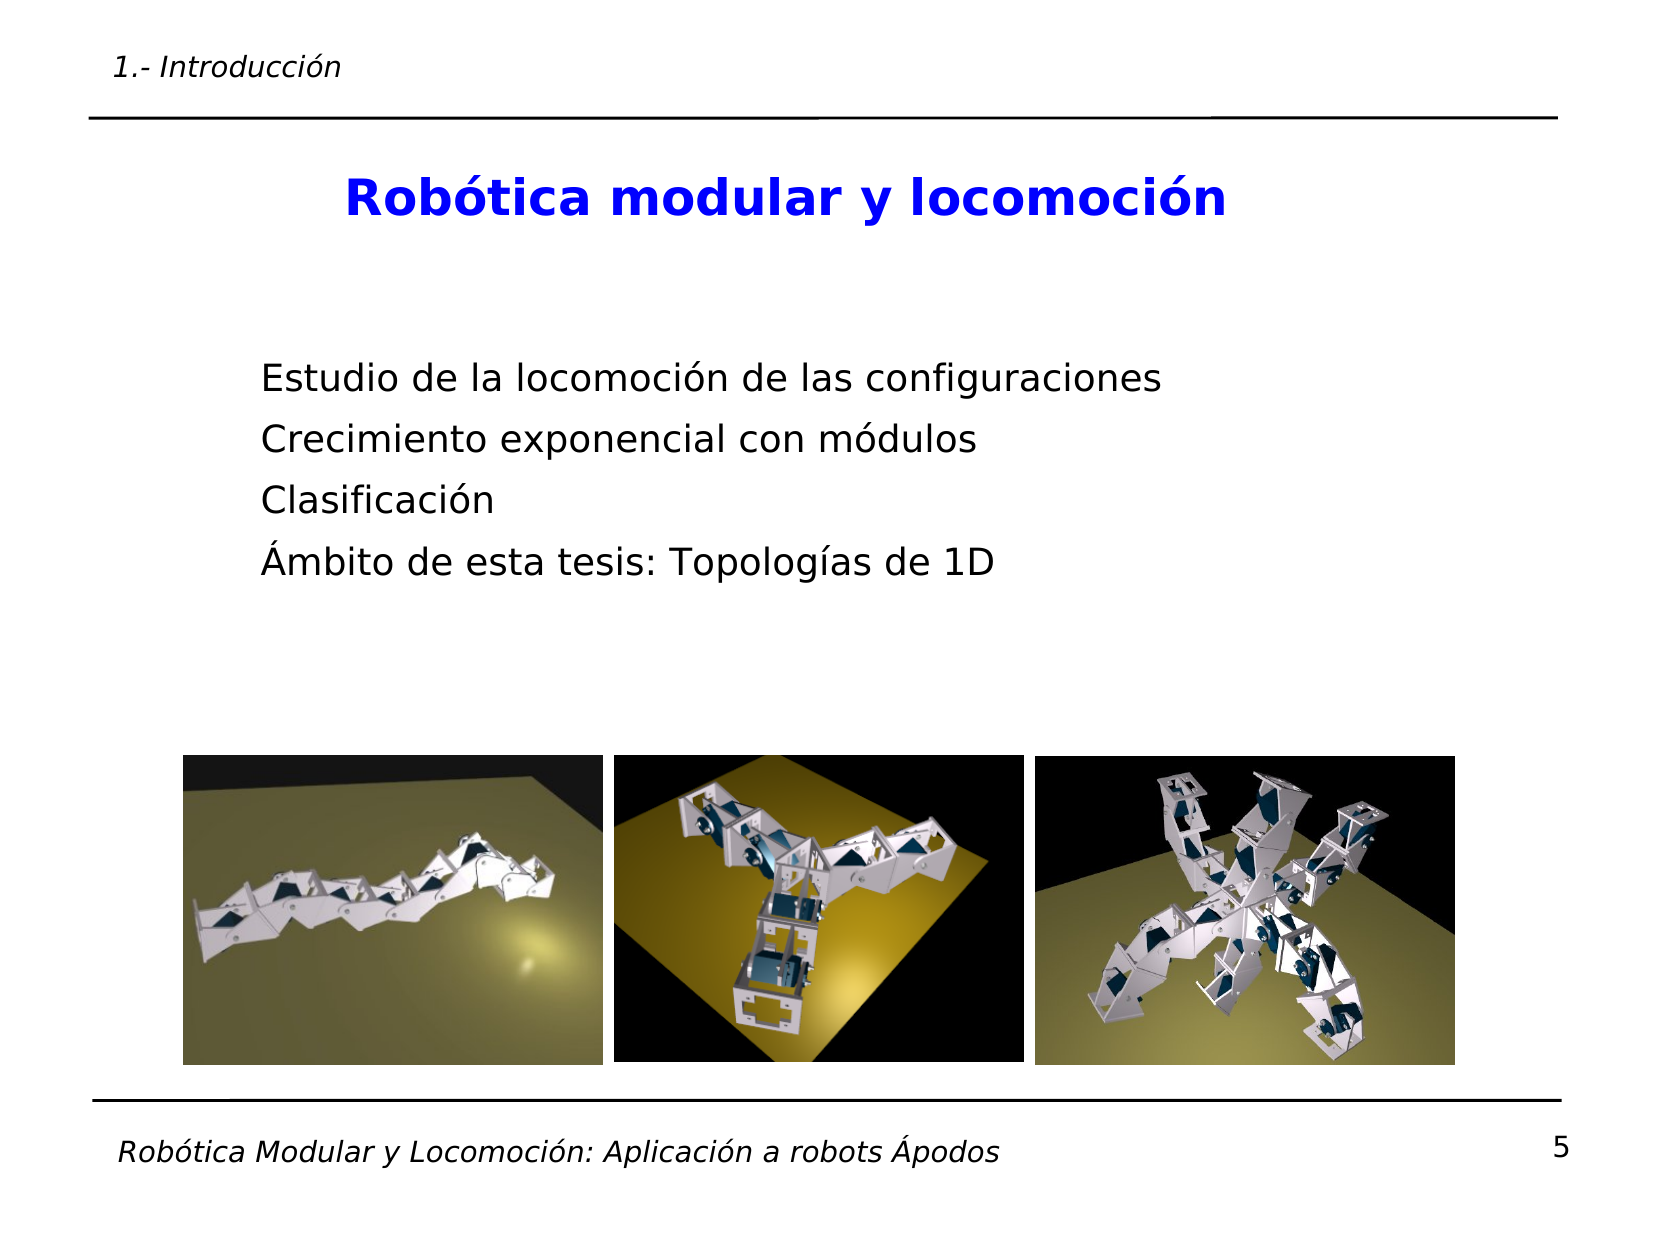

1.- Introducción
Robótica modular y locomoción
 Estudio de la locomoción de las configuraciones
 Crecimiento exponencial con módulos
 Clasificación
 Ámbito de esta tesis: Topologías de 1D
Robótica Modular y Locomoción: Aplicación a robots Ápodos
5